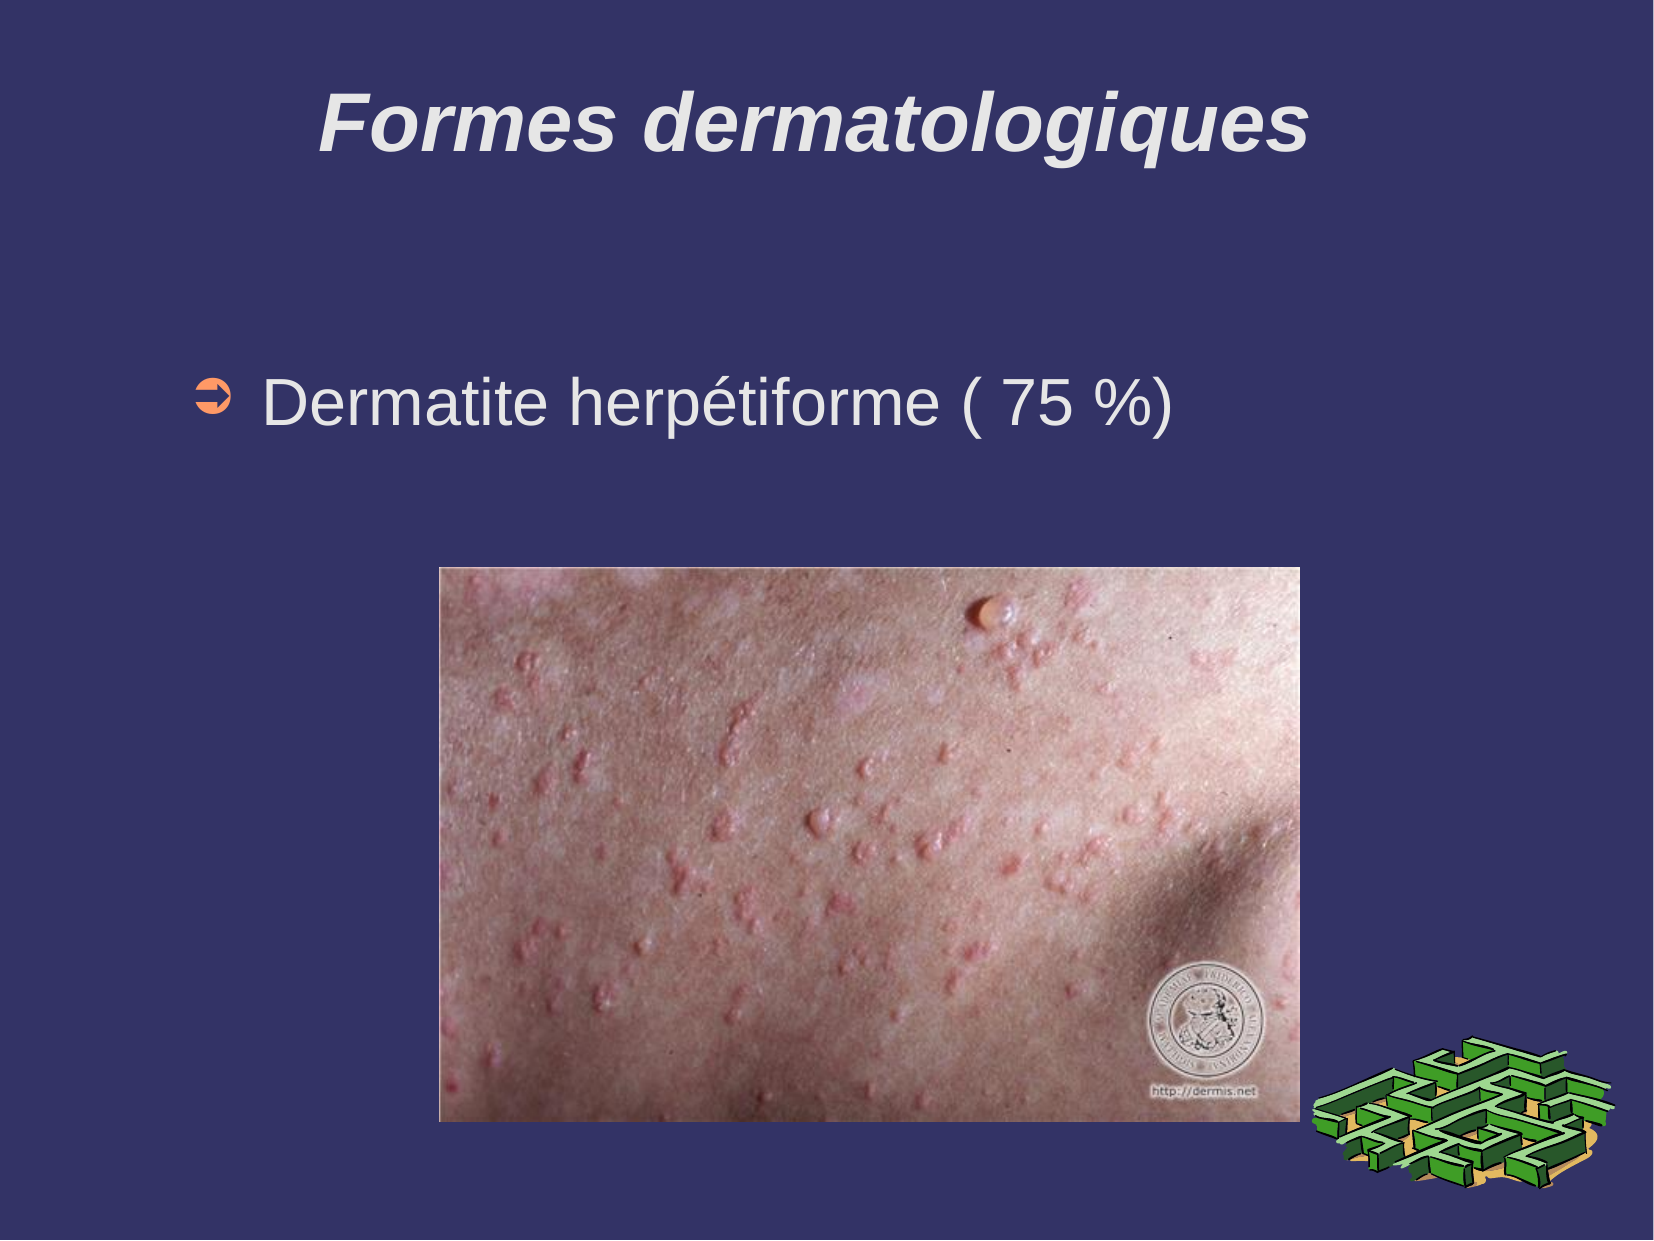

# Formes dermatologiques
Dermatite herpétiforme ( 75 %)